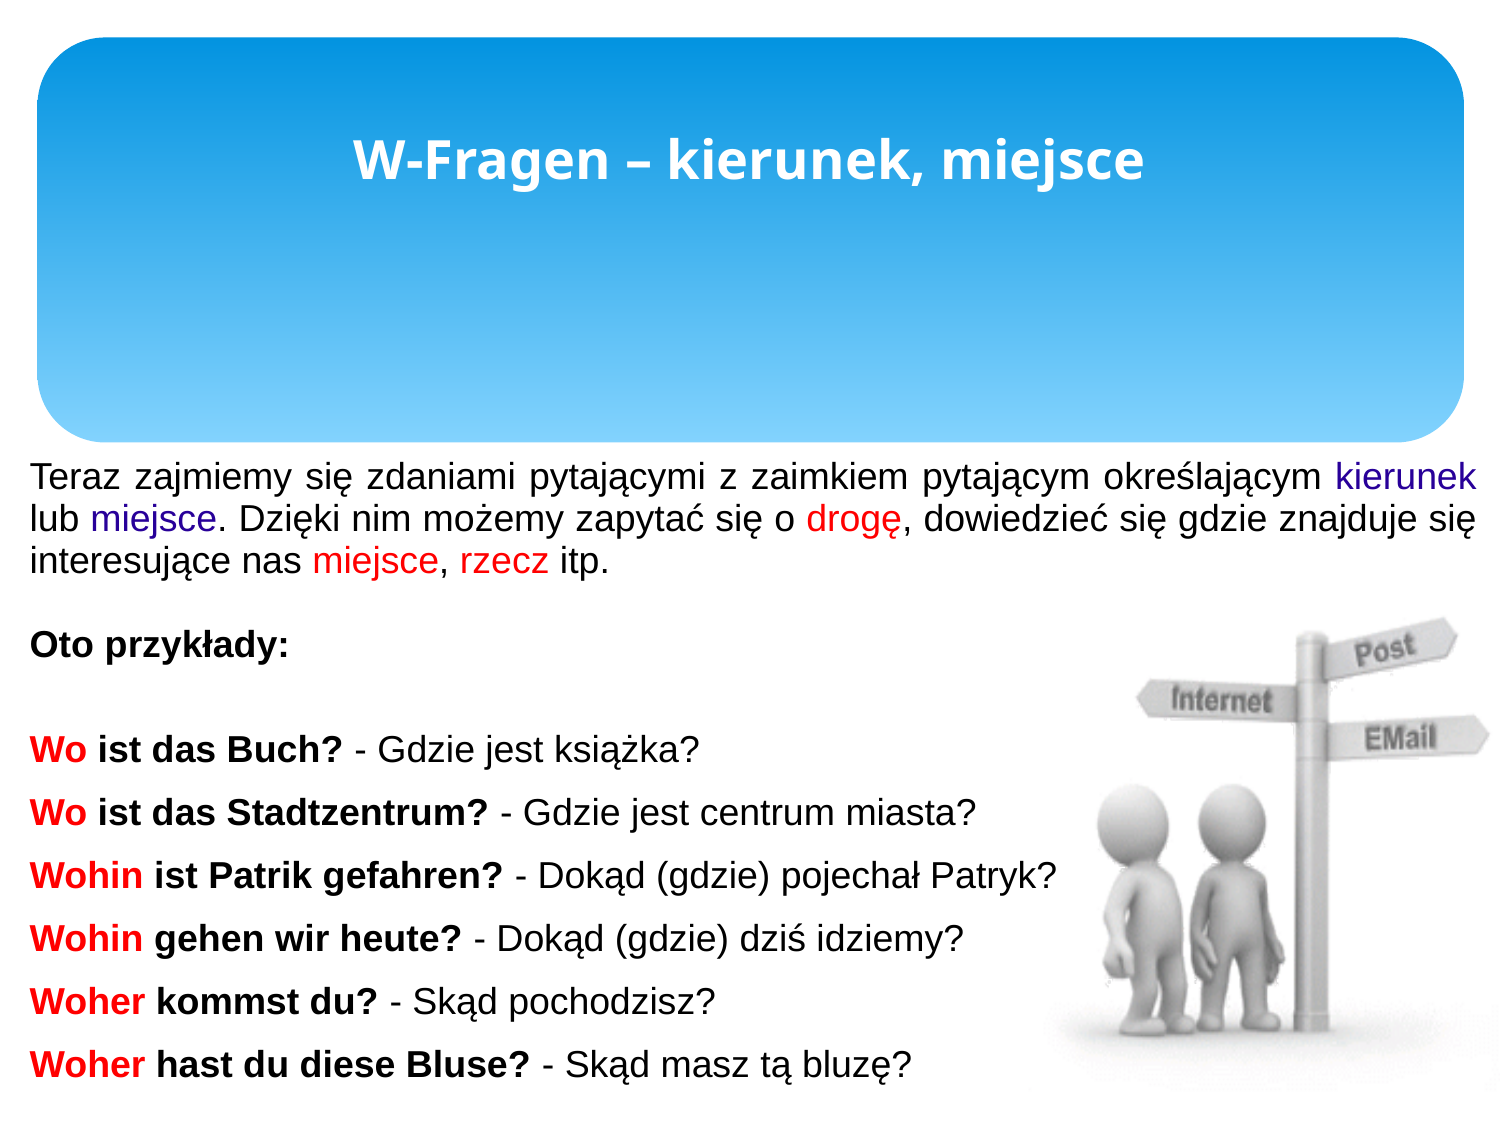

# W-Fragen – kierunek, miejsce
Teraz zajmiemy się zdaniami pytającymi z zaimkiem pytającym określającym kierunek lub miejsce. Dzięki nim możemy zapytać się o drogę, dowiedzieć się gdzie znajduje się interesujące nas miejsce, rzecz itp.
Oto przykłady:
Wo ist das Buch? - Gdzie jest książka?
Wo ist das Stadtzentrum? - Gdzie jest centrum miasta?
Wohin ist Patrik gefahren? - Dokąd (gdzie) pojechał Patryk?
Wohin gehen wir heute? - Dokąd (gdzie) dziś idziemy?
Woher kommst du? - Skąd pochodzisz?
Woher hast du diese Bluse? - Skąd masz tą bluzę?